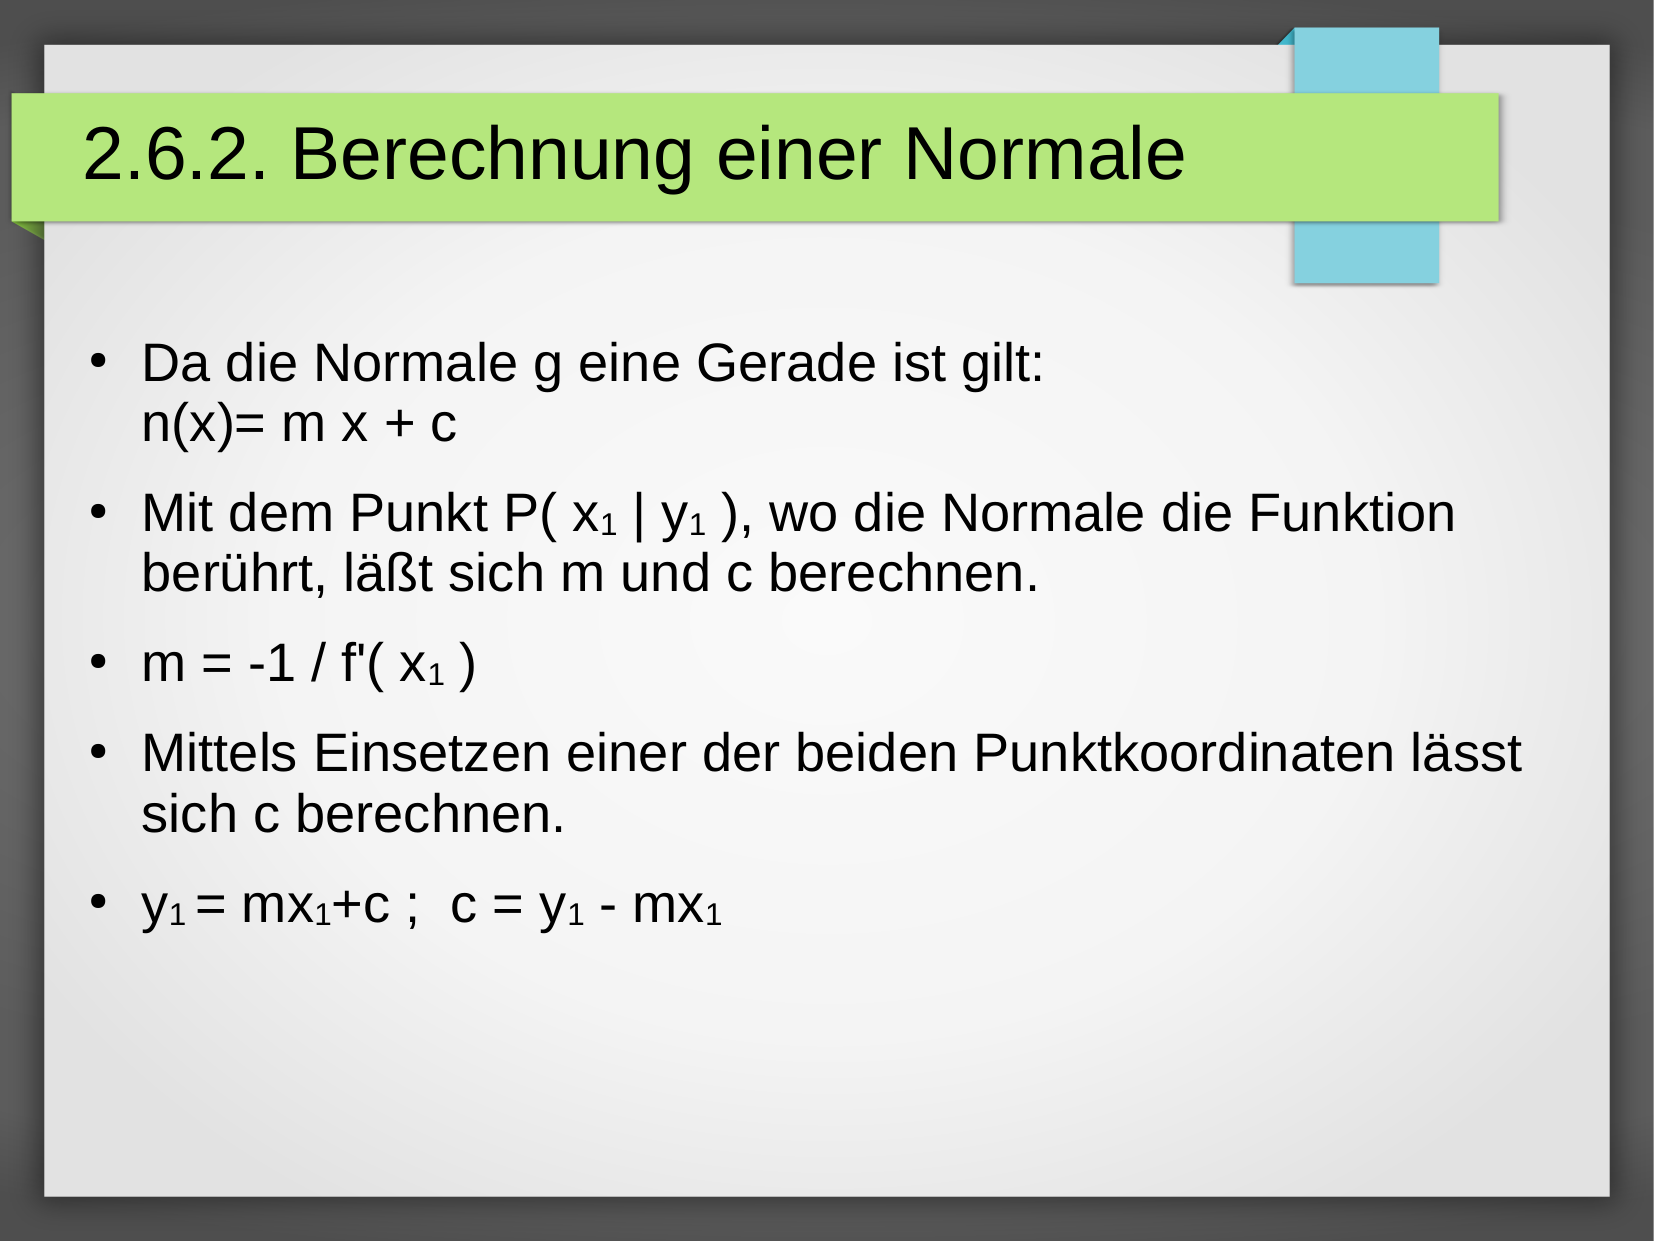

# 2.6.2. Berechnung einer Normale
Da die Normale g eine Gerade ist gilt:
n(x)= m x + c
Mit dem Punkt P( x1 | y1 ), wo die Normale die Funktion berührt, läßt sich m und c berechnen.
m = -1 / f'( x1 )
Mittels Einsetzen einer der beiden Punktkoordinaten lässt sich c berechnen.
y1 = mx1+c ; c = y1 - mx1